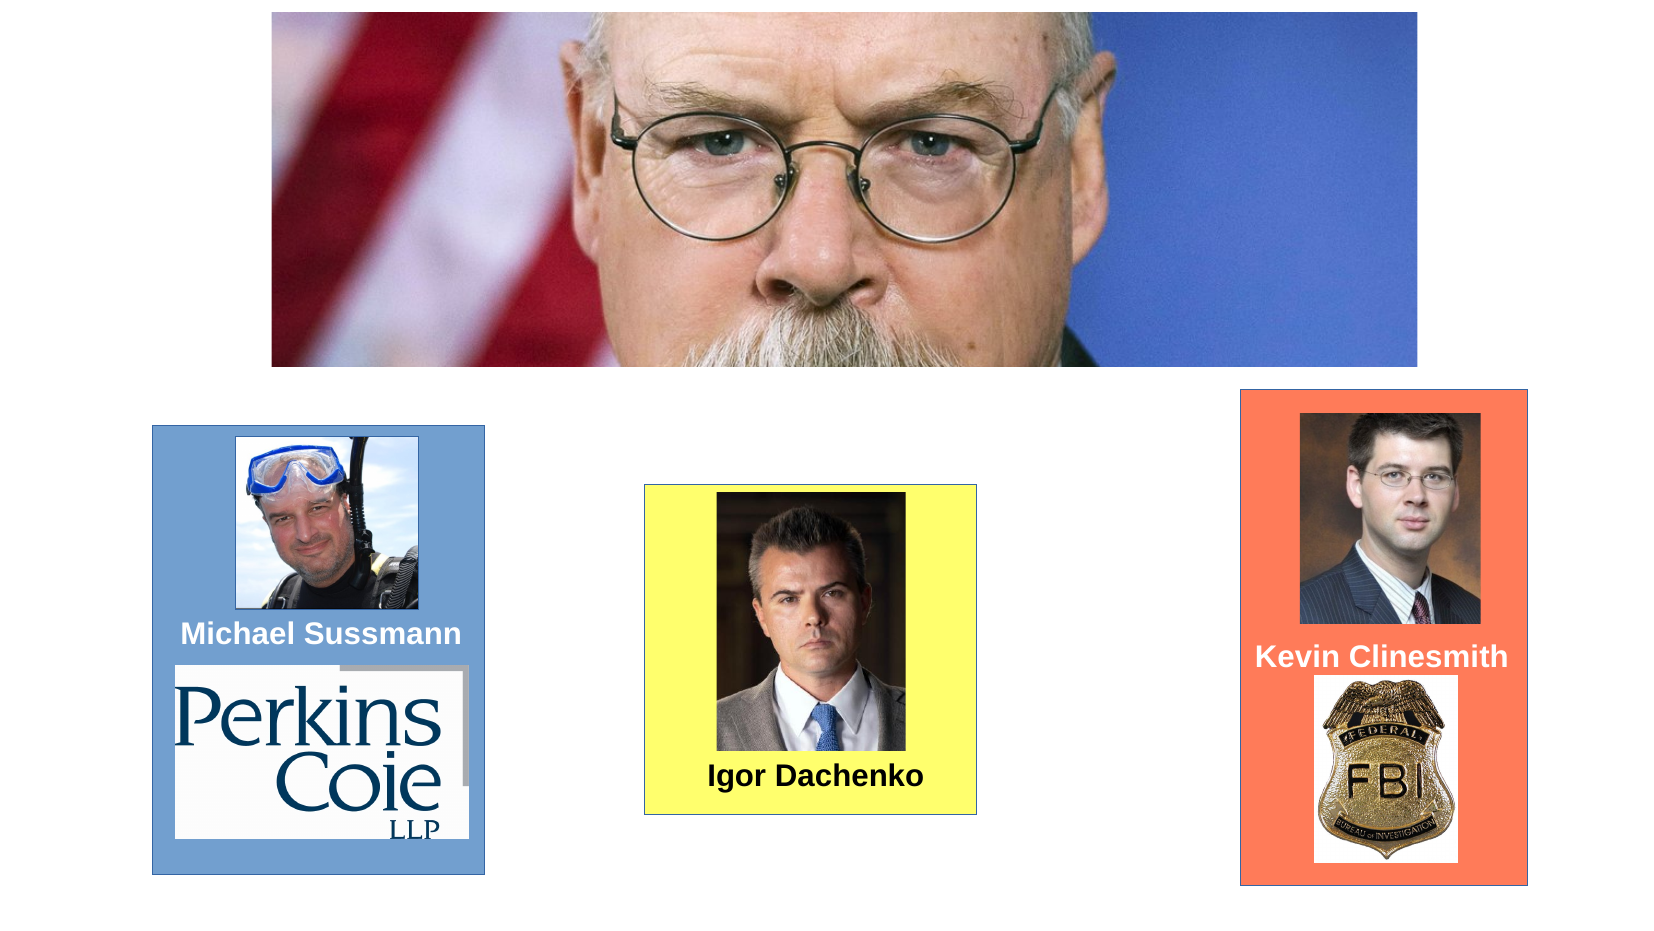

Hillary Clinton
Kevin Clinesmith
Michael Sussmann
Igor Dachenko